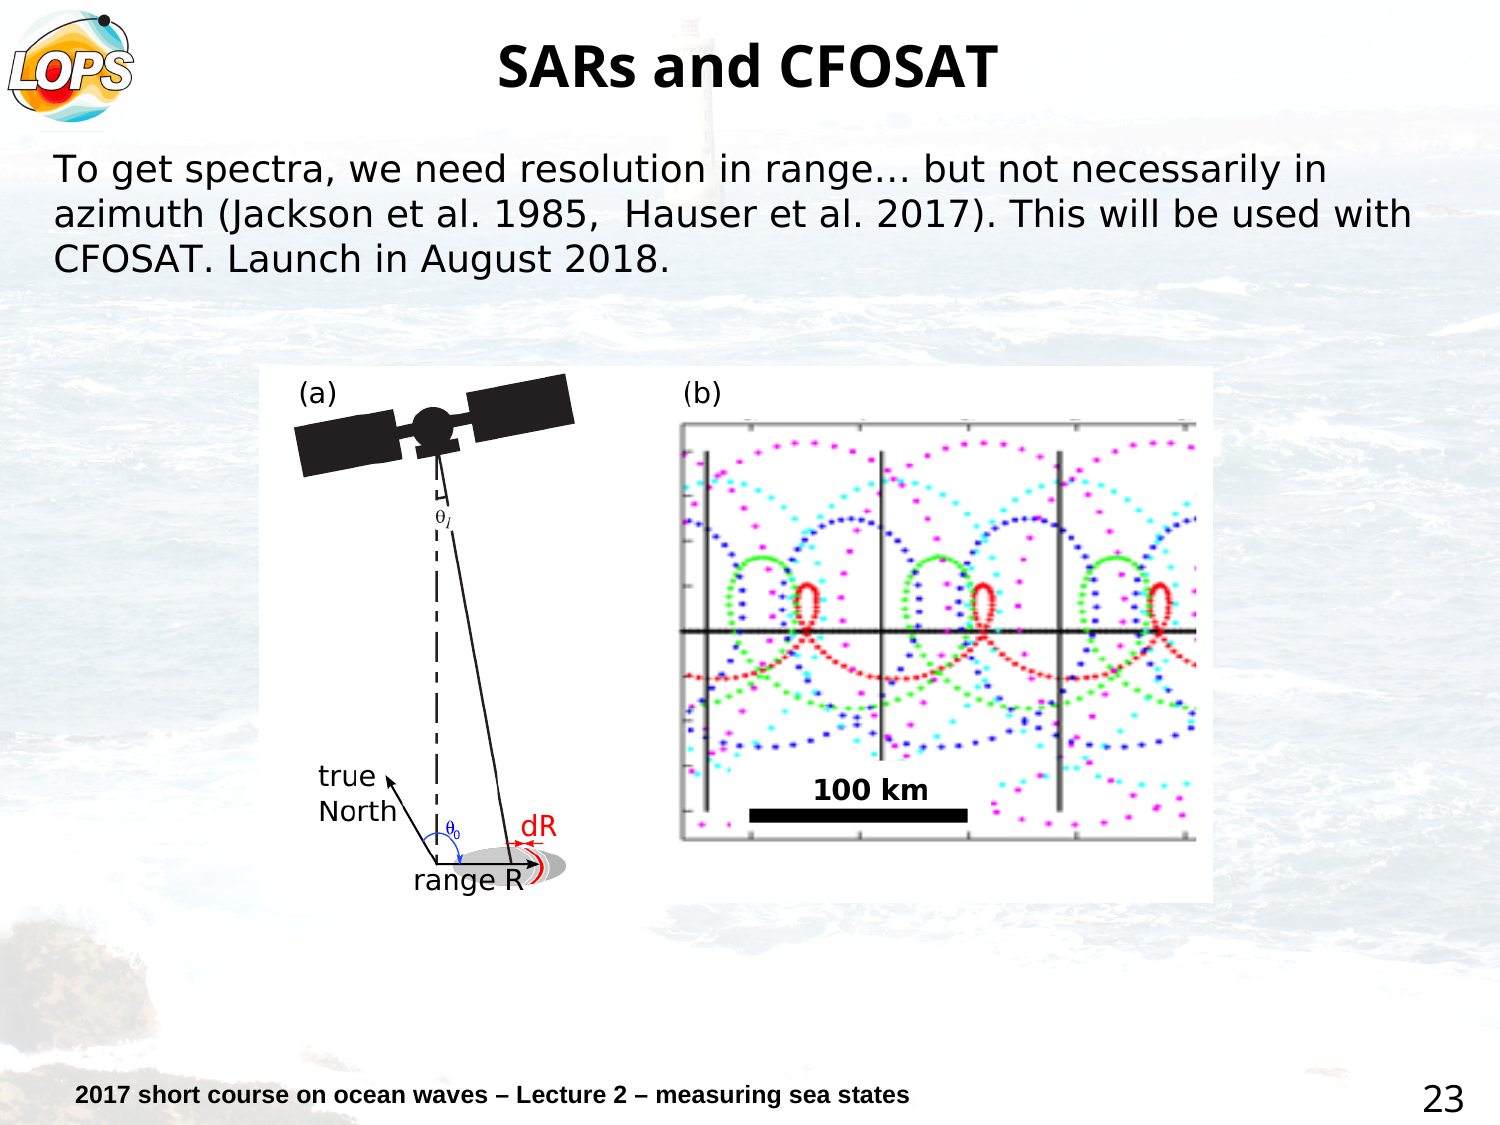

SARs and CFOSAT
To get spectra, we need resolution in range… but not necessarily in azimuth (Jackson et al. 1985, Hauser et al. 2017). This will be used with CFOSAT. Launch in August 2018.
23